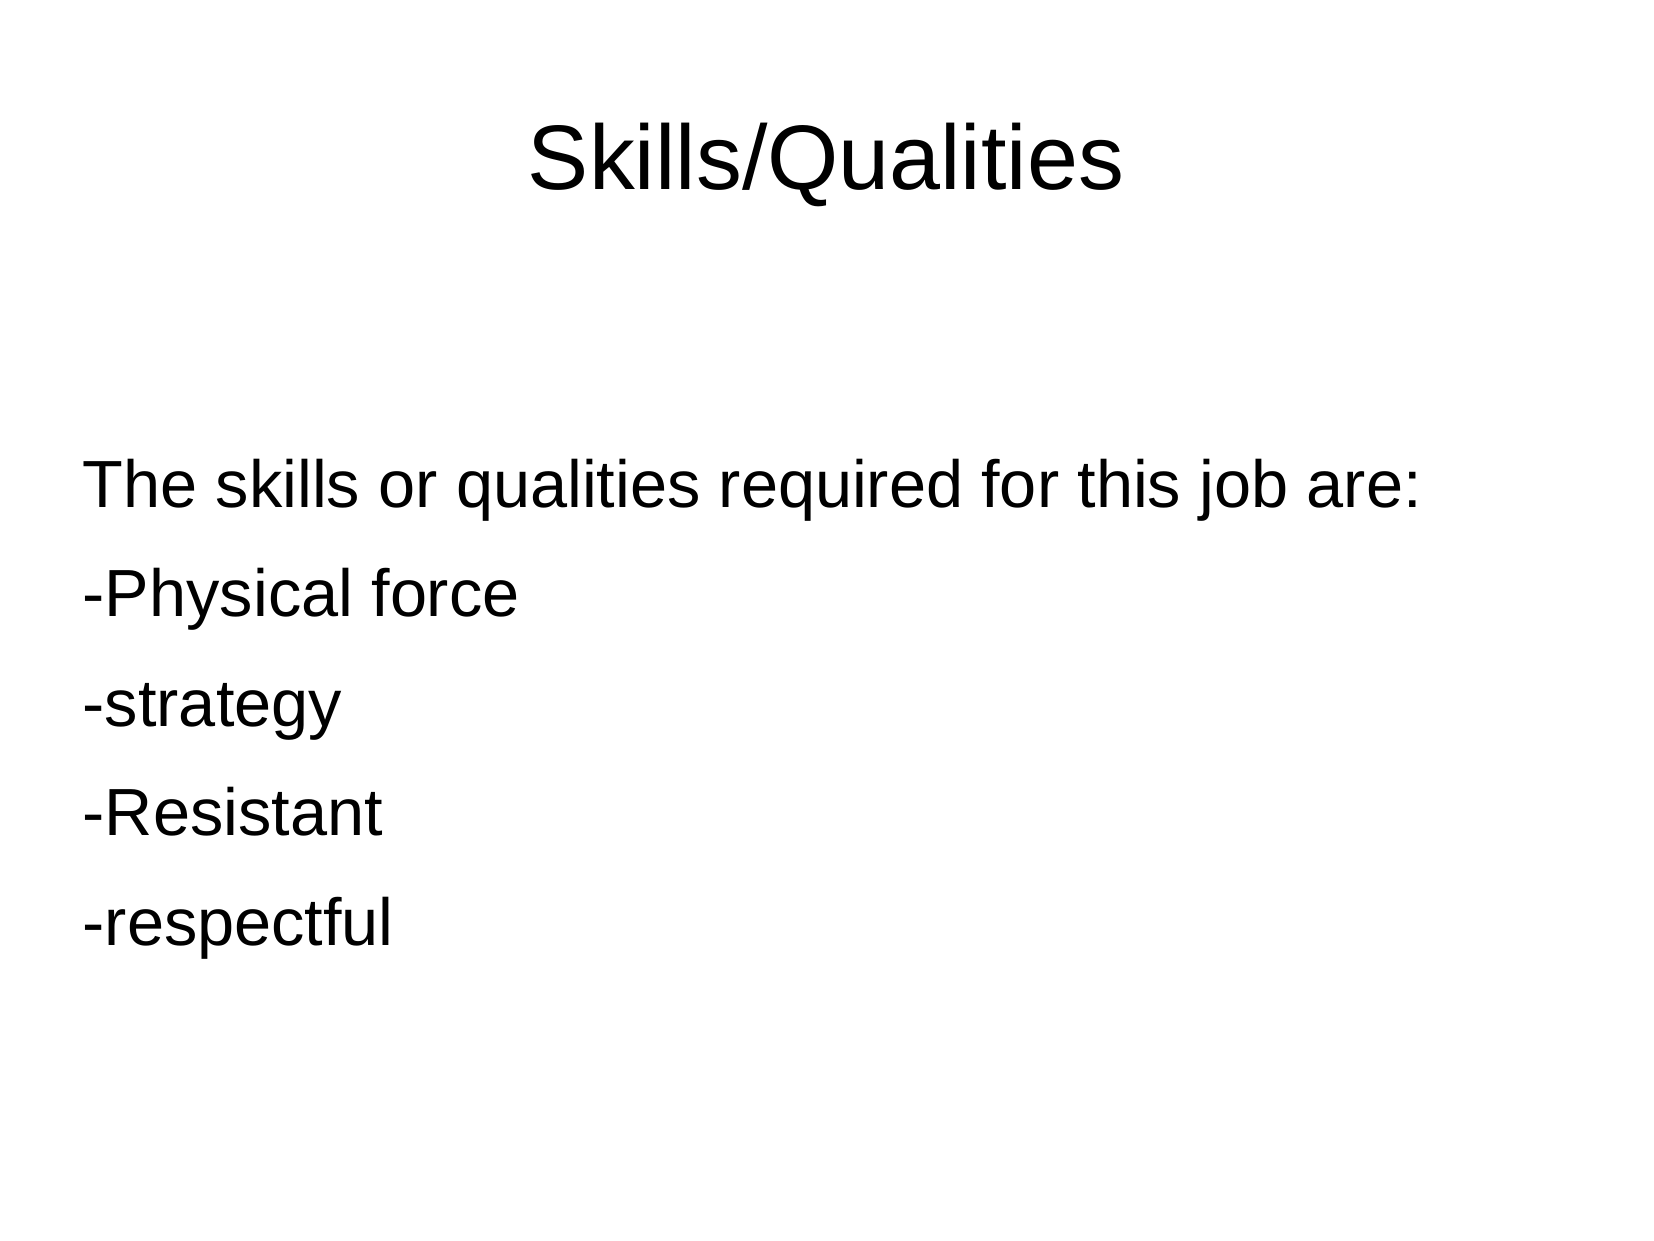

# Skills/Qualities
The skills or qualities required for this job are:
-Physical force
-strategy
-Resistant
-respectful